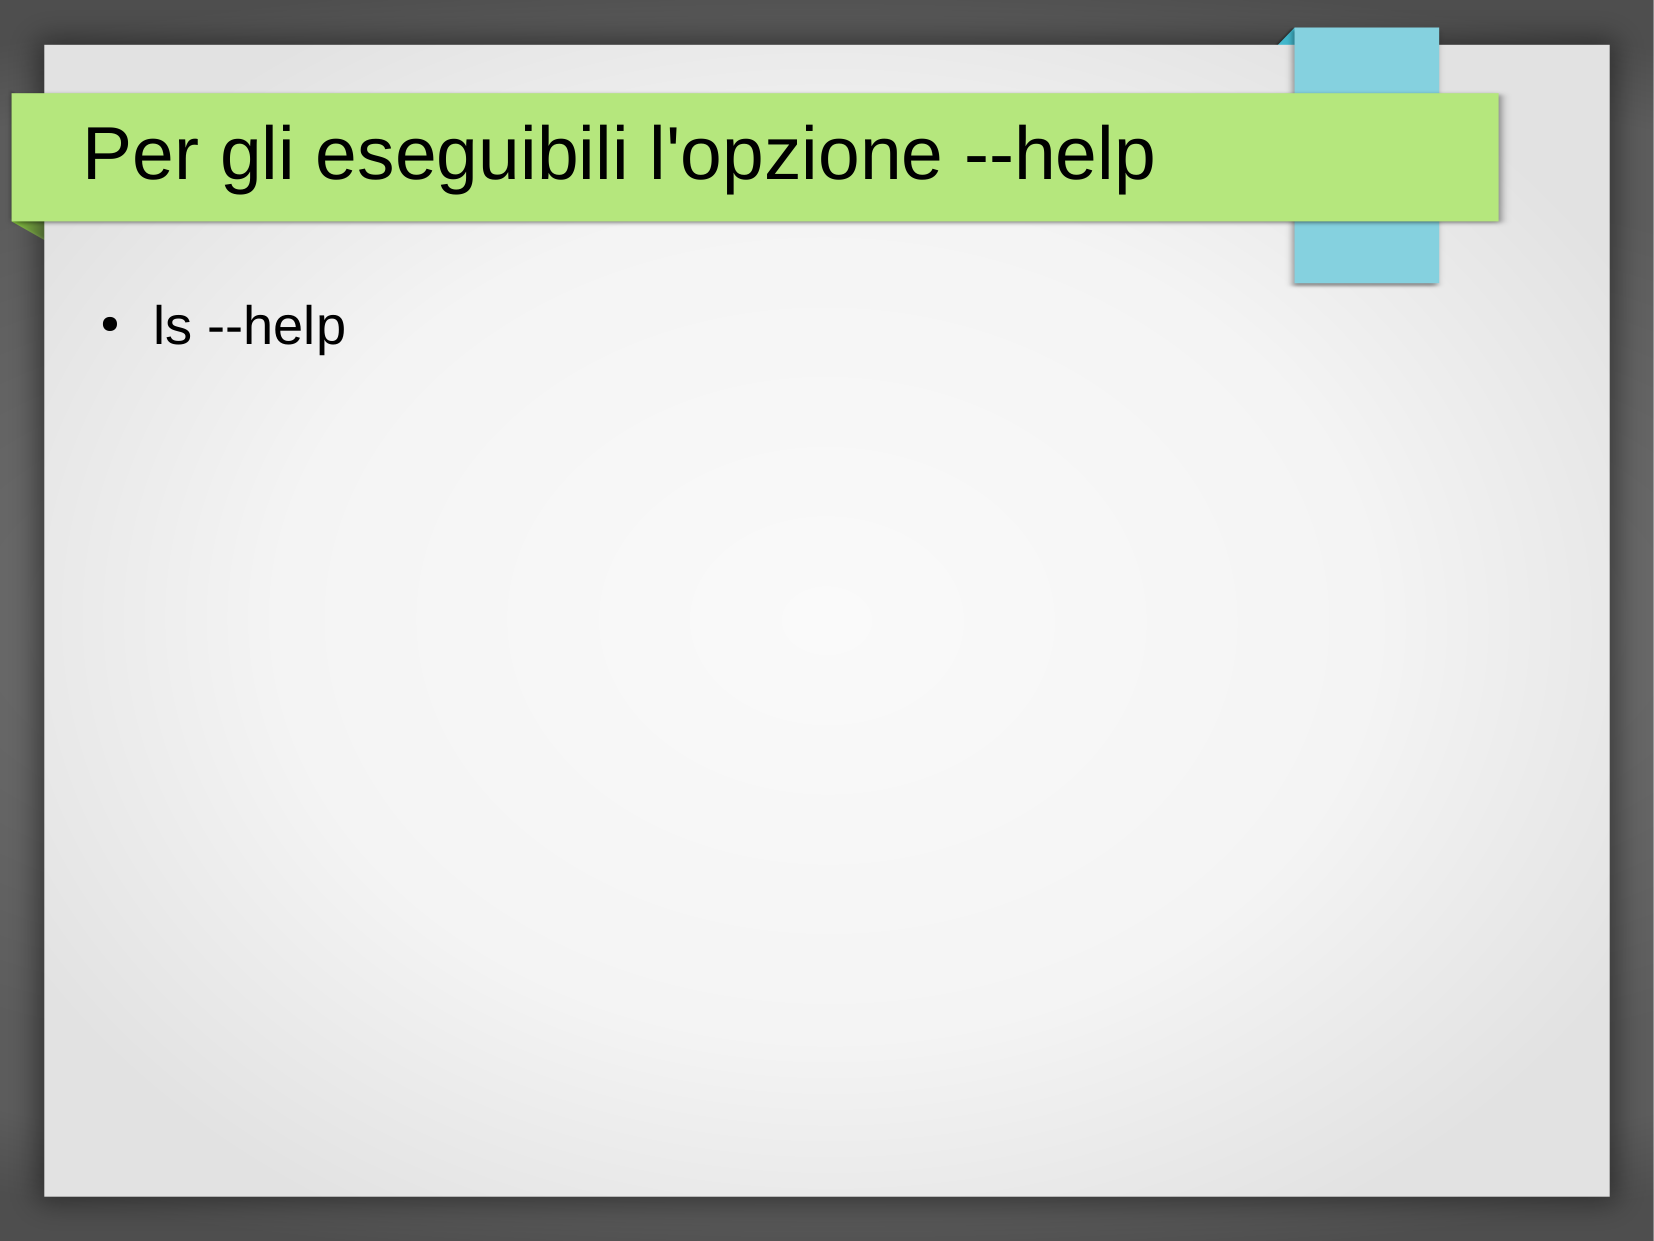

# Per gli eseguibili l'opzione --help
ls --help